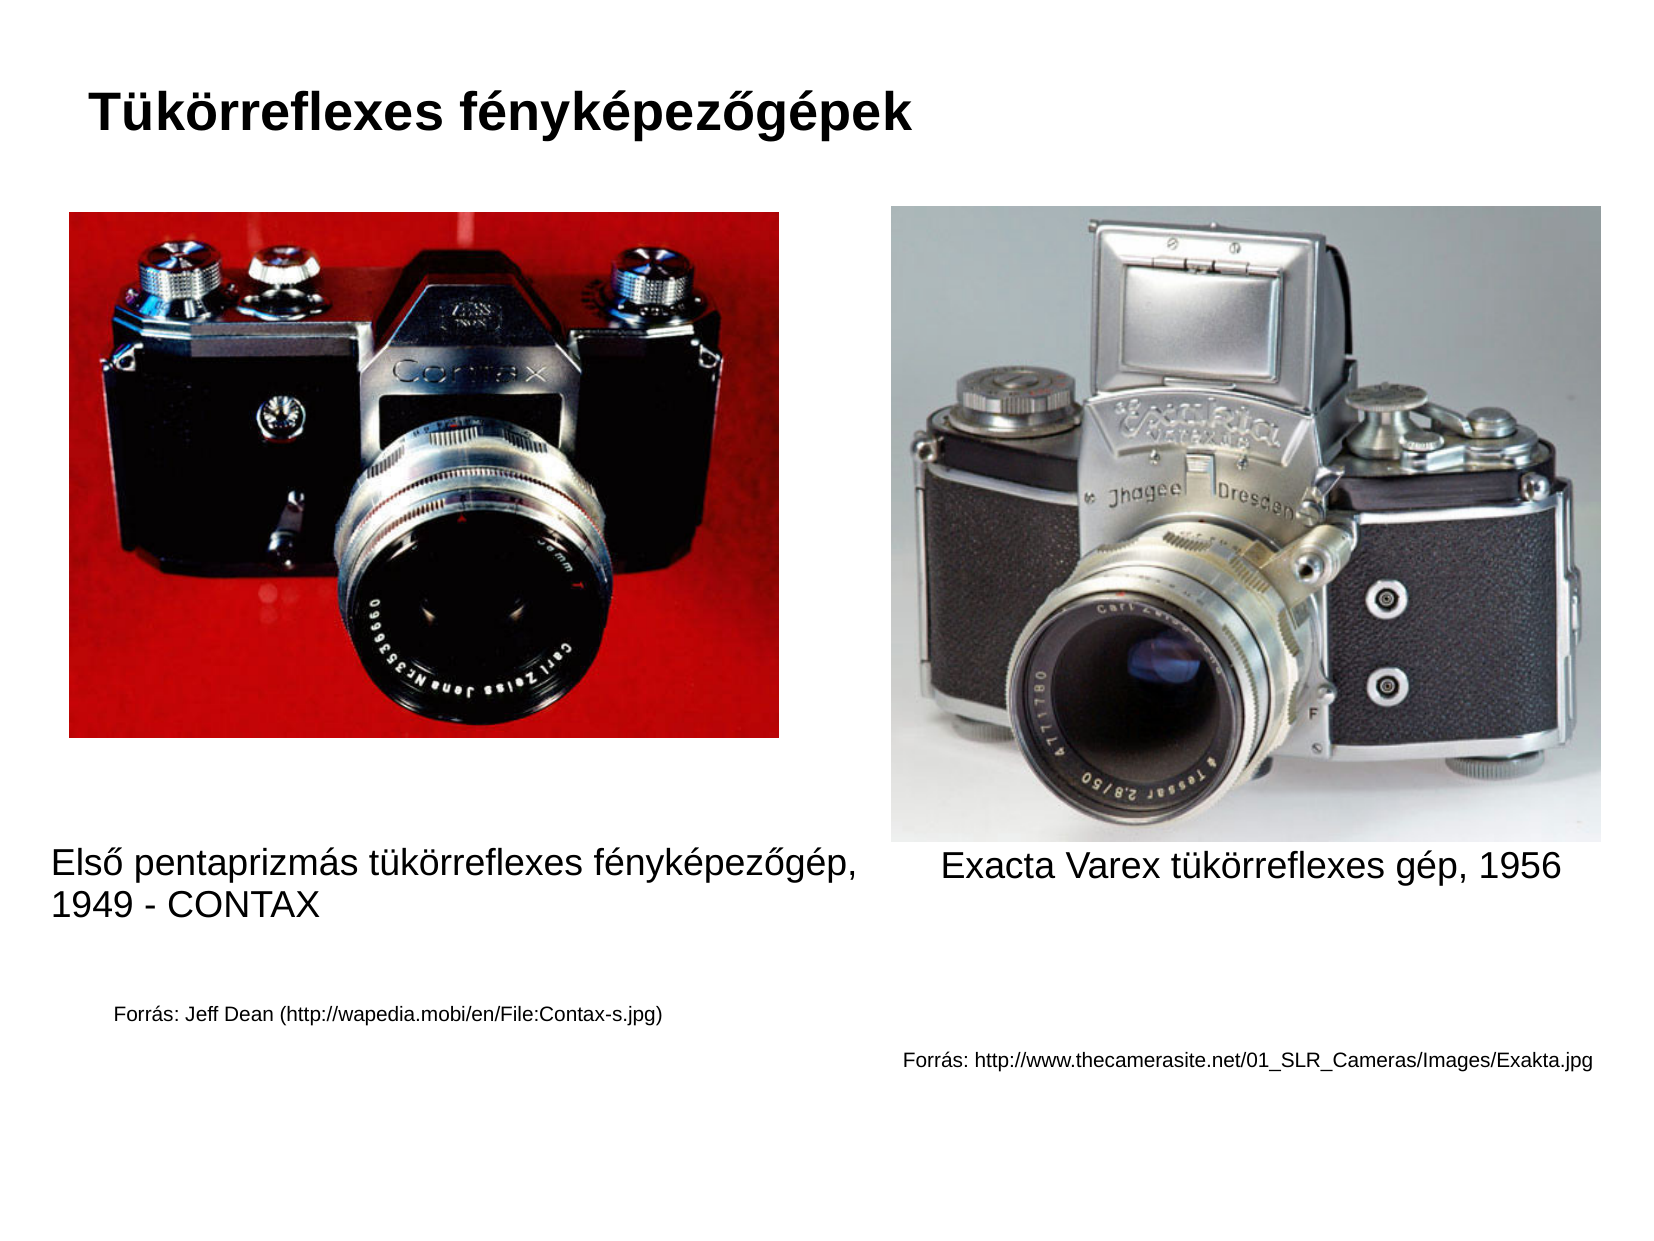

Tükörreflexes fényképezőgépek
Első pentaprizmás tükörreflexes fényképezőgép,
1949 - CONTAX
Exacta Varex tükörreflexes gép, 1956
Forrás: Jeff Dean (http://wapedia.mobi/en/File:Contax-s.jpg)
Forrás: http://www.thecamerasite.net/01_SLR_Cameras/Images/Exakta.jpg